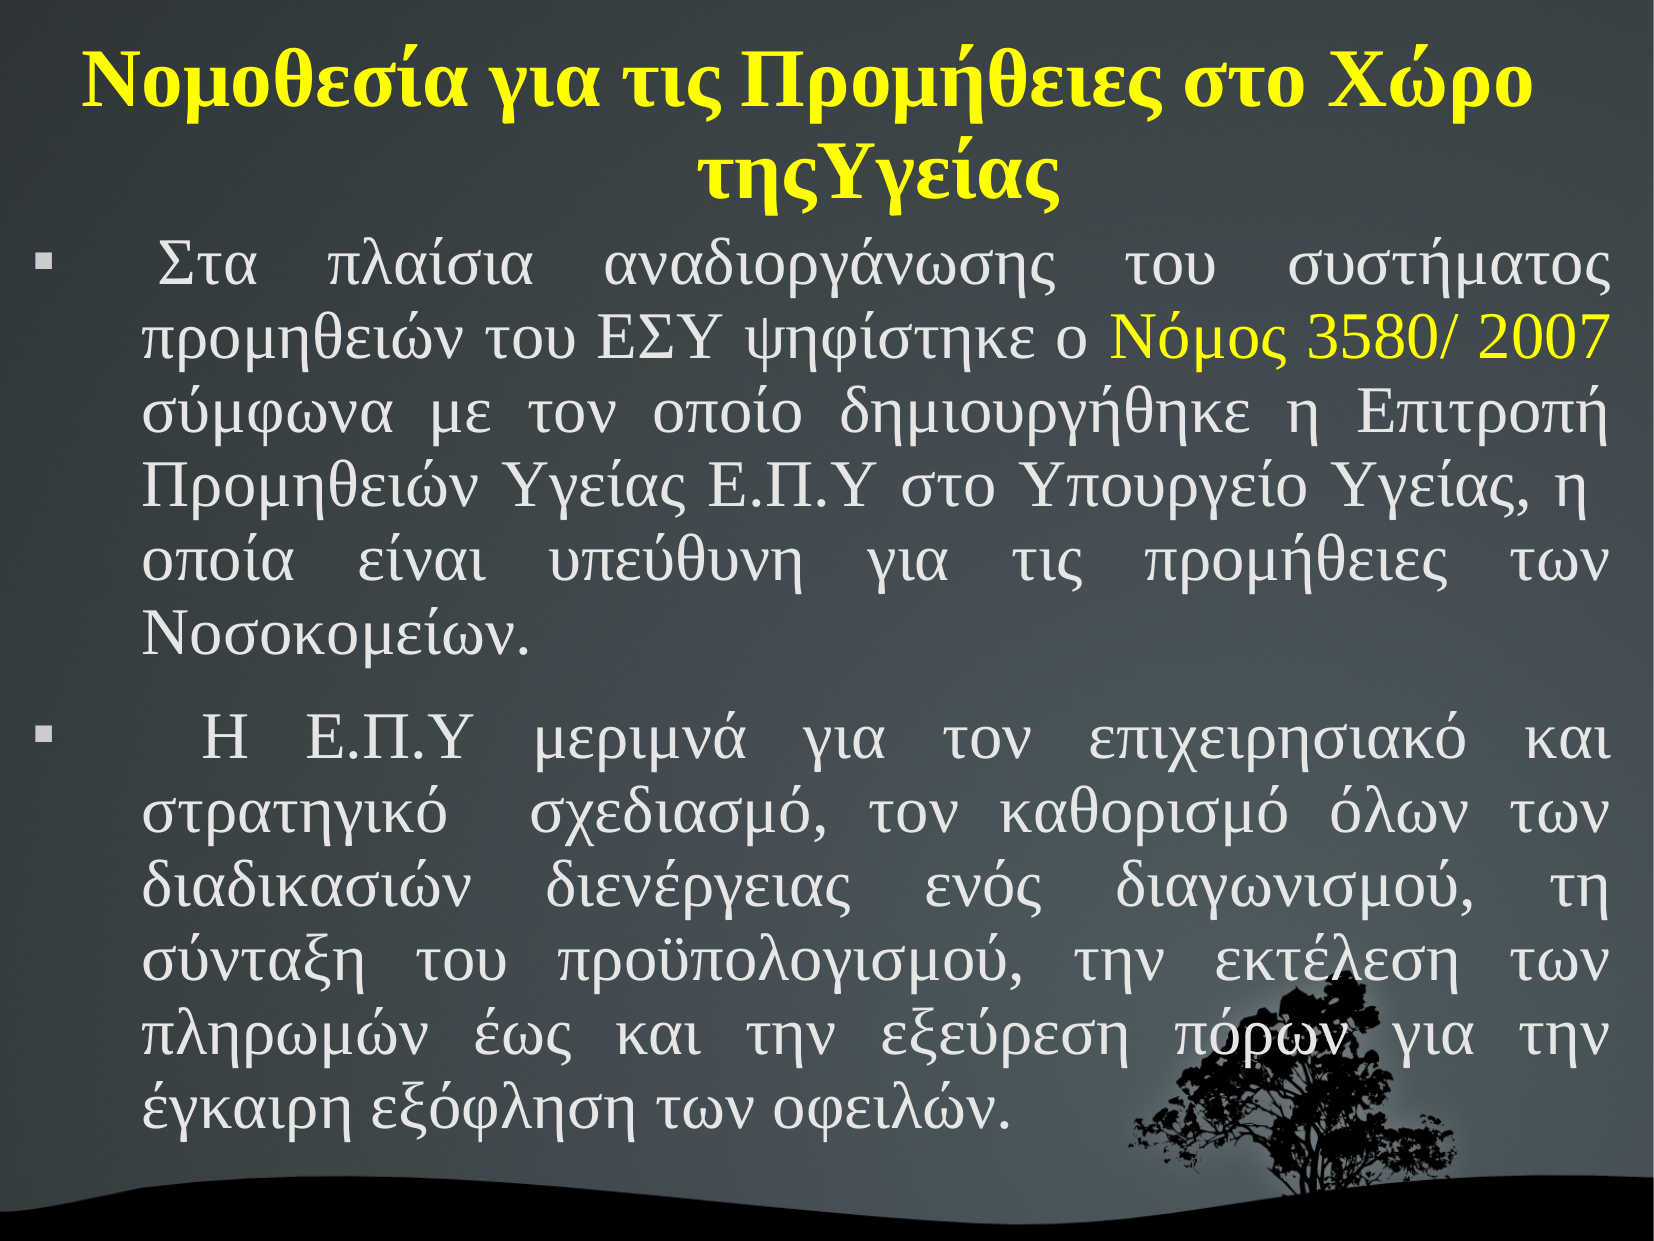

Νομοθεσία για τις Προμήθειες στο Χώρο τηςΥγείας
# Στα πλαίσια αναδιοργάνωσης του συστήματος προμηθειών του ΕΣΥ ψηφίστηκε ο Νόμος 3580/ 2007 σύμφωνα με τον οποίο δημιουργήθηκε η Επιτροπή Προμηθειών Υγείας Ε.Π.Υ στο Υπουργείο Υγείας, η οποία είναι υπεύθυνη για τις προμήθειες των Νοσοκομείων.
 Η Ε.Π.Υ μεριμνά για τον επιχειρησιακό και στρατηγικό σχεδιασμό, τον καθορισμό όλων των διαδικασιών διενέργειας ενός διαγωνισμού, τη σύνταξη του προϋπολογισμού, την εκτέλεση των πληρωμών έως και την εξεύρεση πόρων για την έγκαιρη εξόφληση των οφειλών.